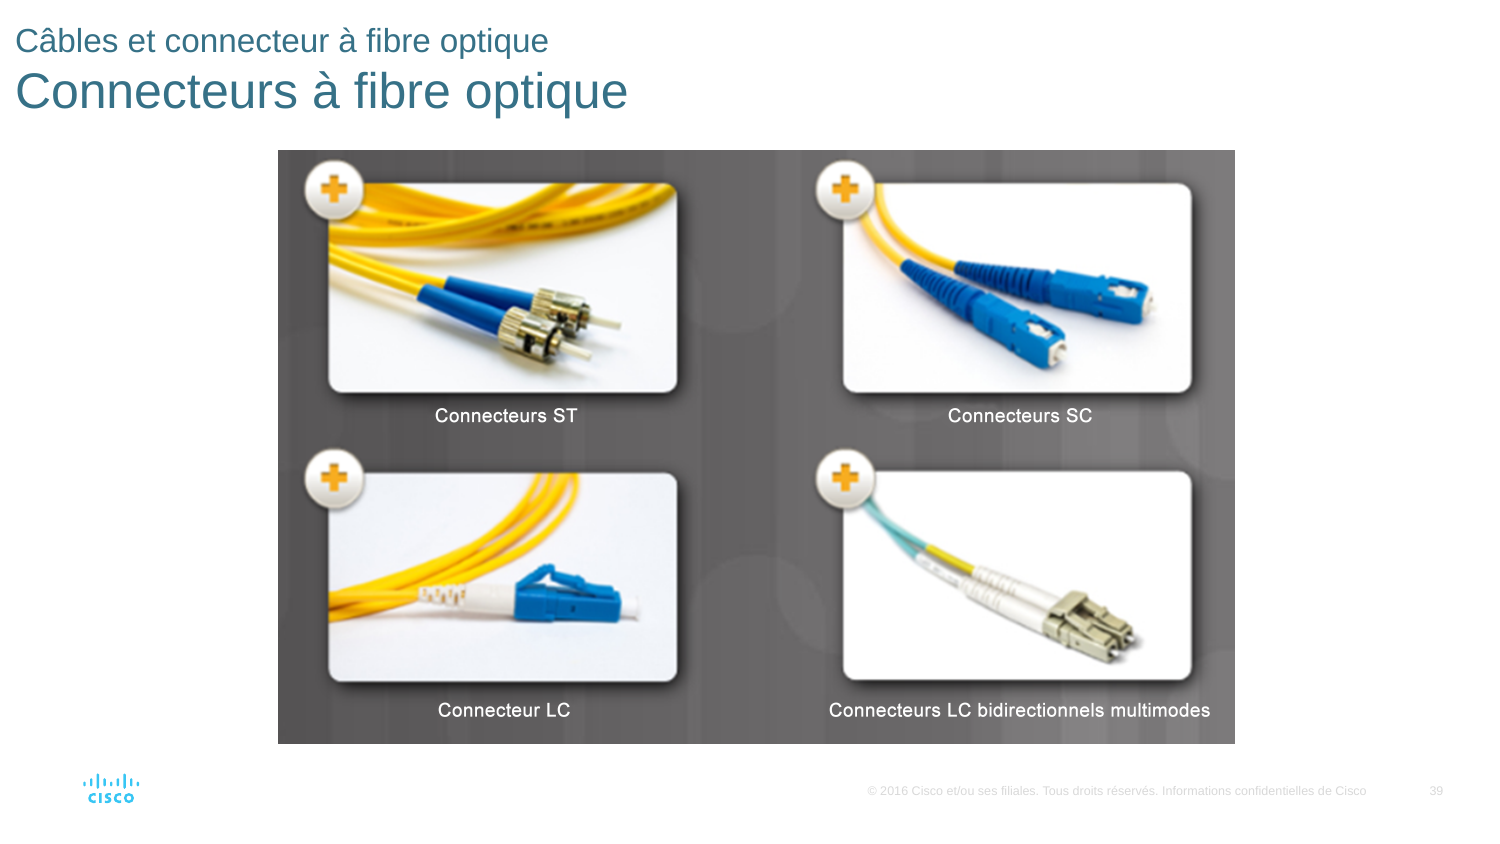

# Câbles et connecteur à fibre optique Connecteurs à fibre optique